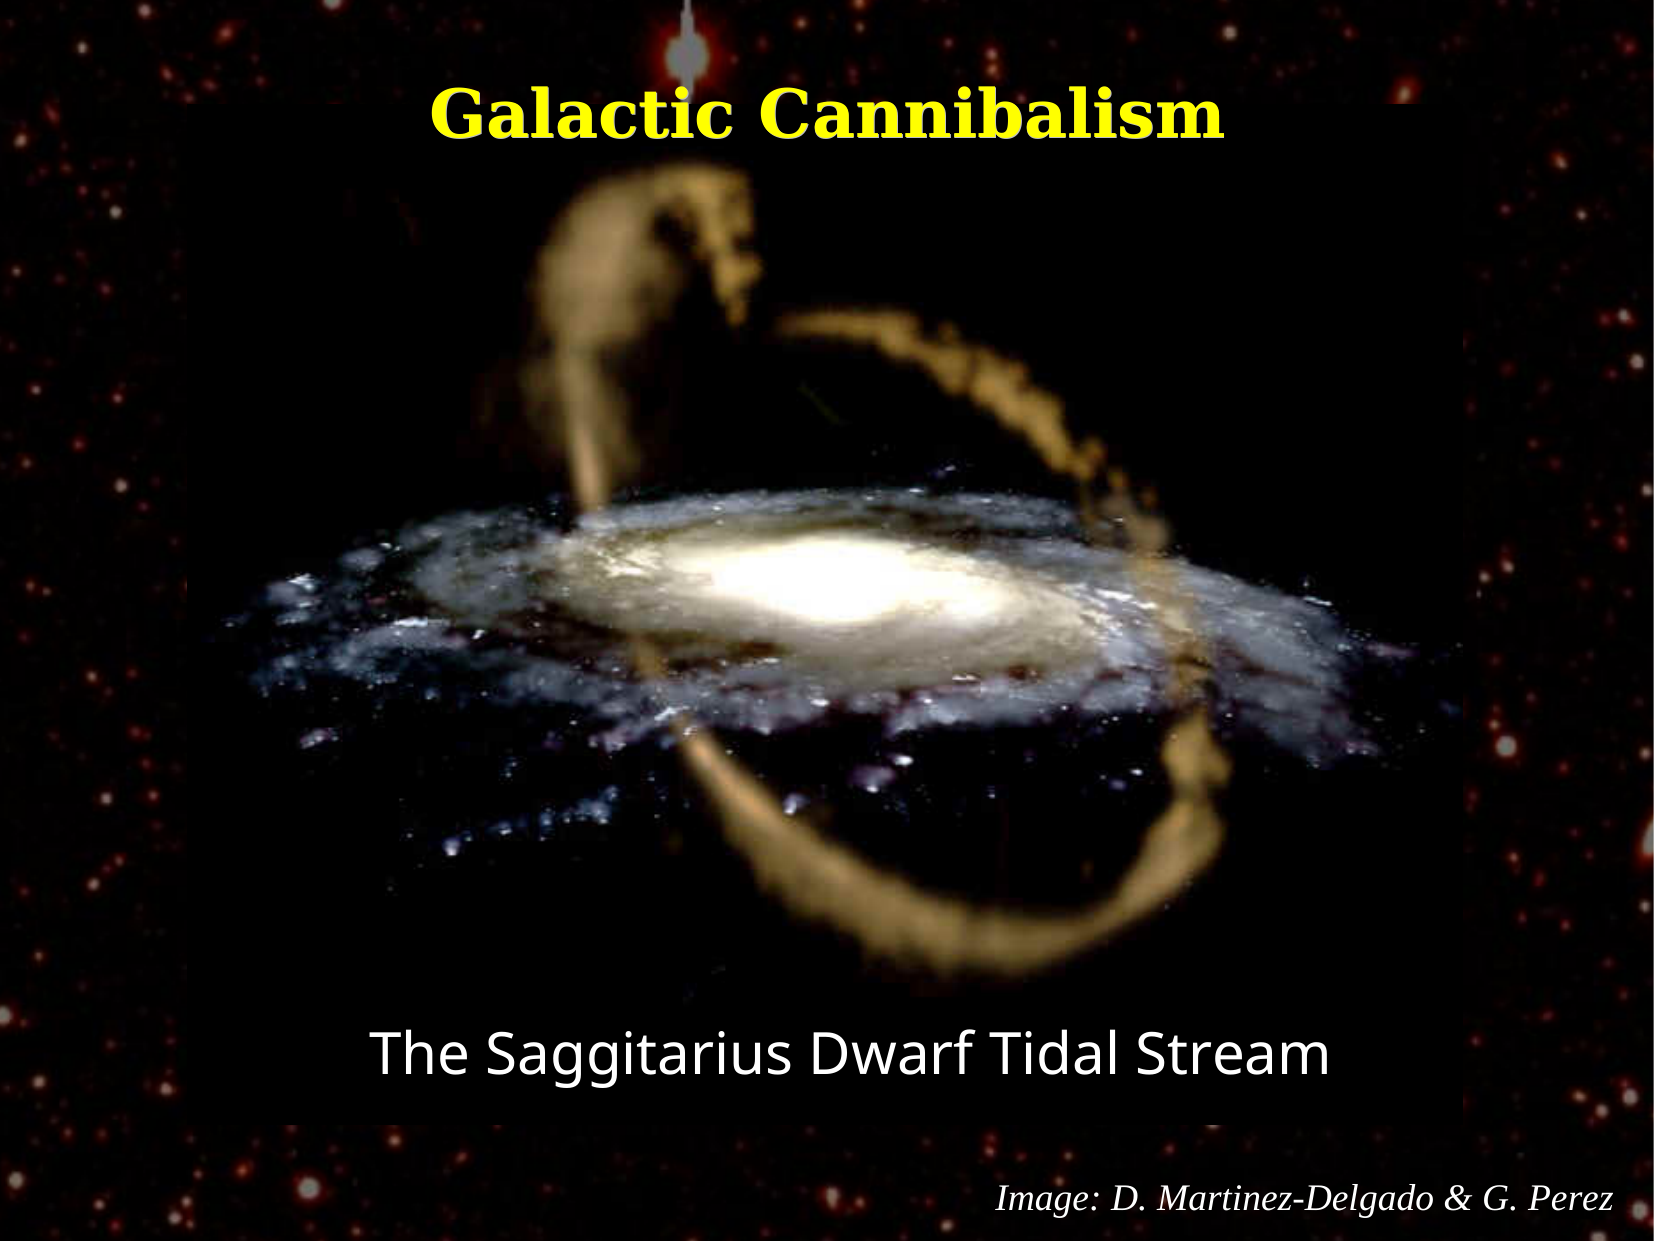

Galactic Cannibalism
The Saggitarius Dwarf Tidal Stream
Image: D. Martinez-Delgado & G. Perez